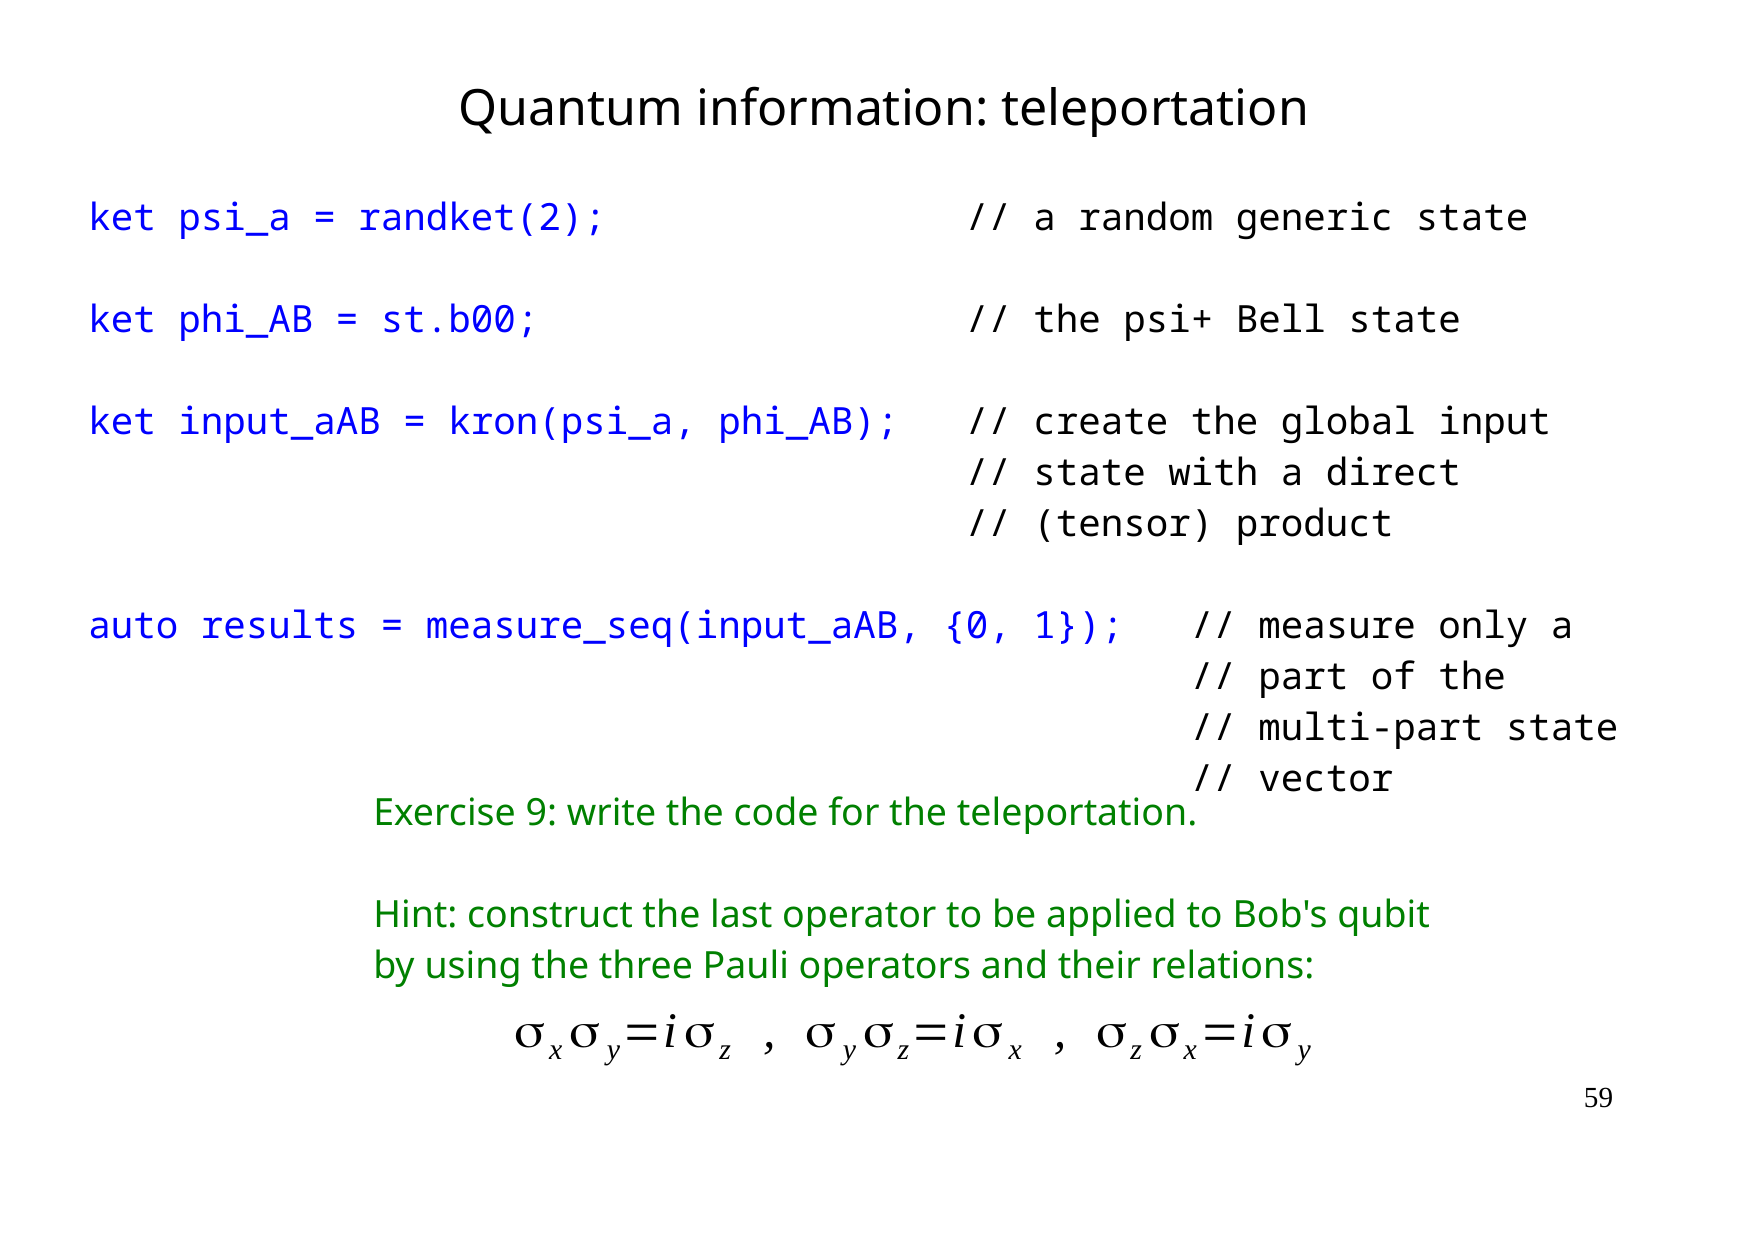

Quantum information: teleportation
ket psi_a = randket(2); // a random generic state
ket phi_AB = st.b00; // the psi+ Bell state
ket input_aAB = kron(psi_a, phi_AB); // create the global input // state with a direct // (tensor) product
auto results = measure_seq(input_aAB, {0, 1}); // measure only a
 // part of the
 // multi-part state
 // vector
Exercise 9: write the code for the teleportation.
Hint: construct the last operator to be applied to Bob's qubit
by using the three Pauli operators and their relations:
59